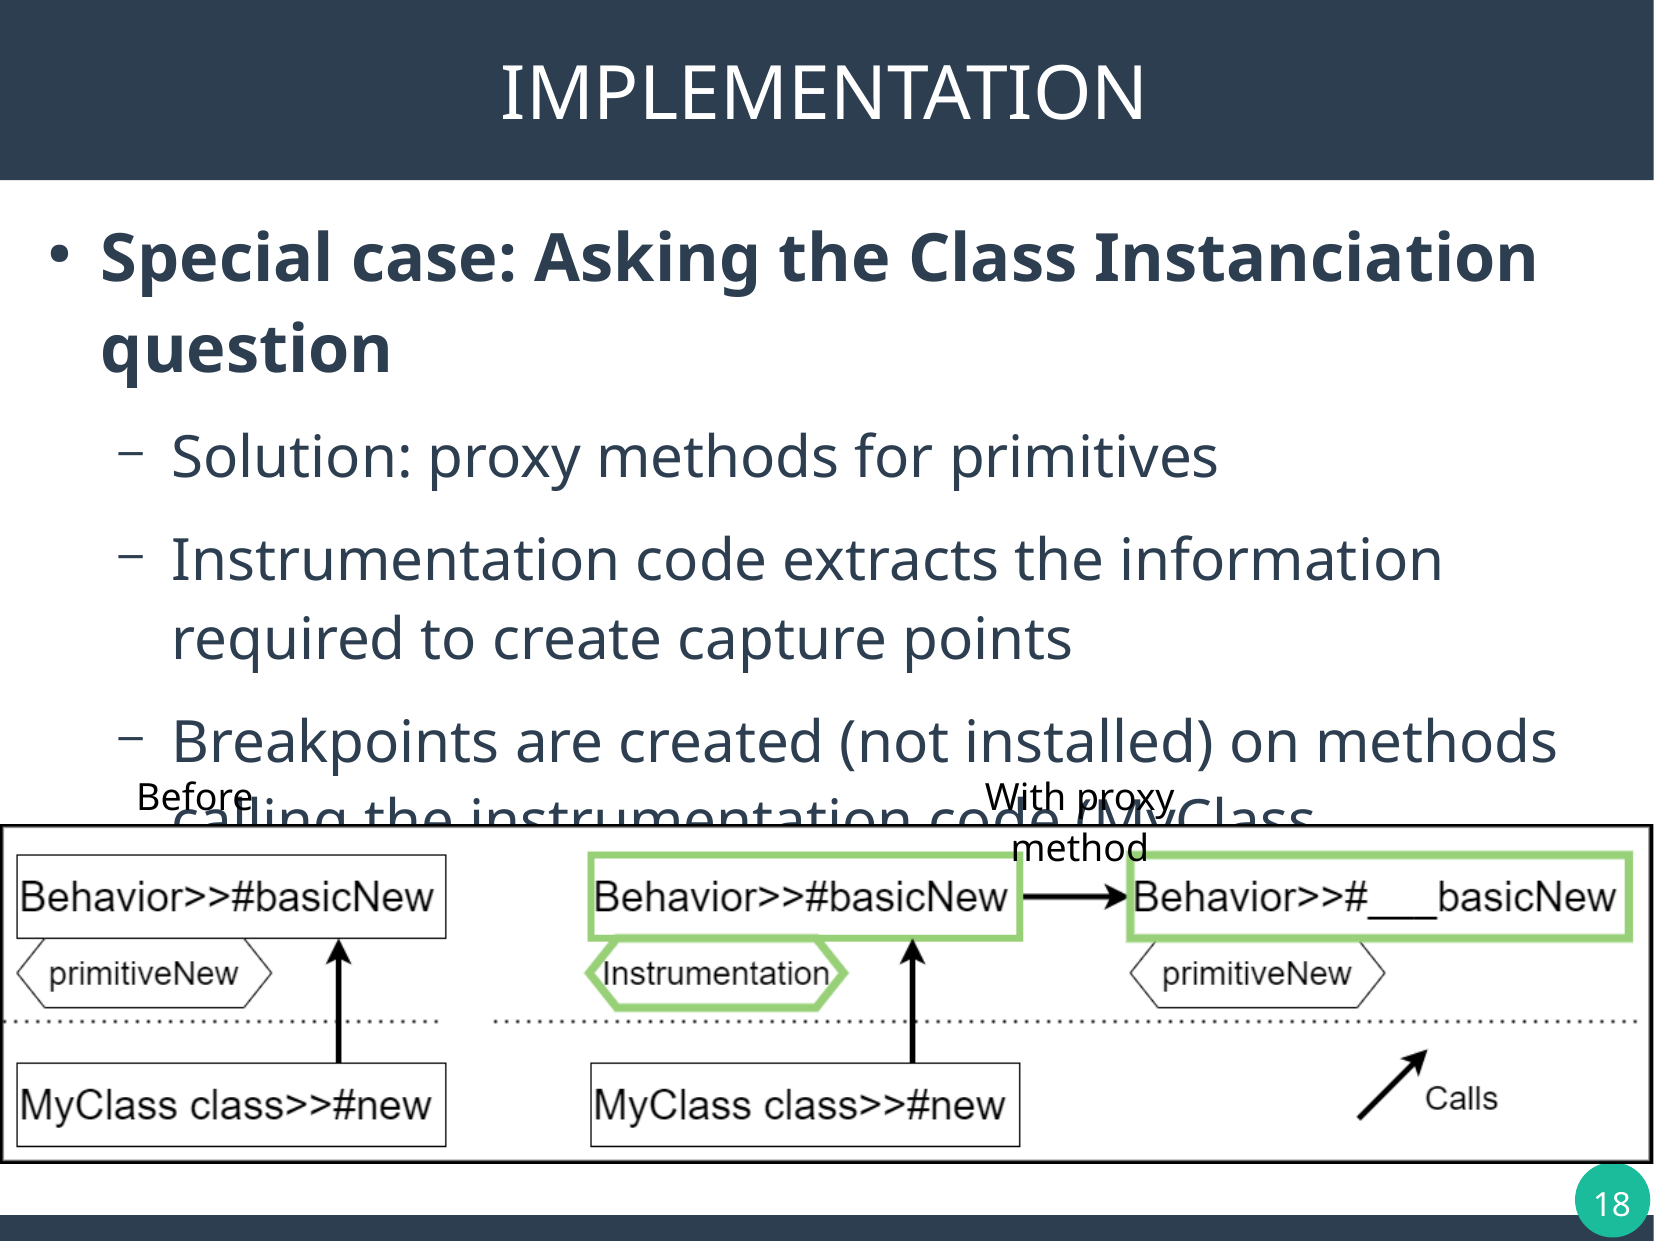

# Implementation
Special case: Asking the Class Instanciation question
Solution: proxy methods for primitives
Instrumentation code extracts the information required to create capture points
Breakpoints are created (not installed) on methods calling the instrumentation code (MyClass class>>#new)
Before
With proxy method